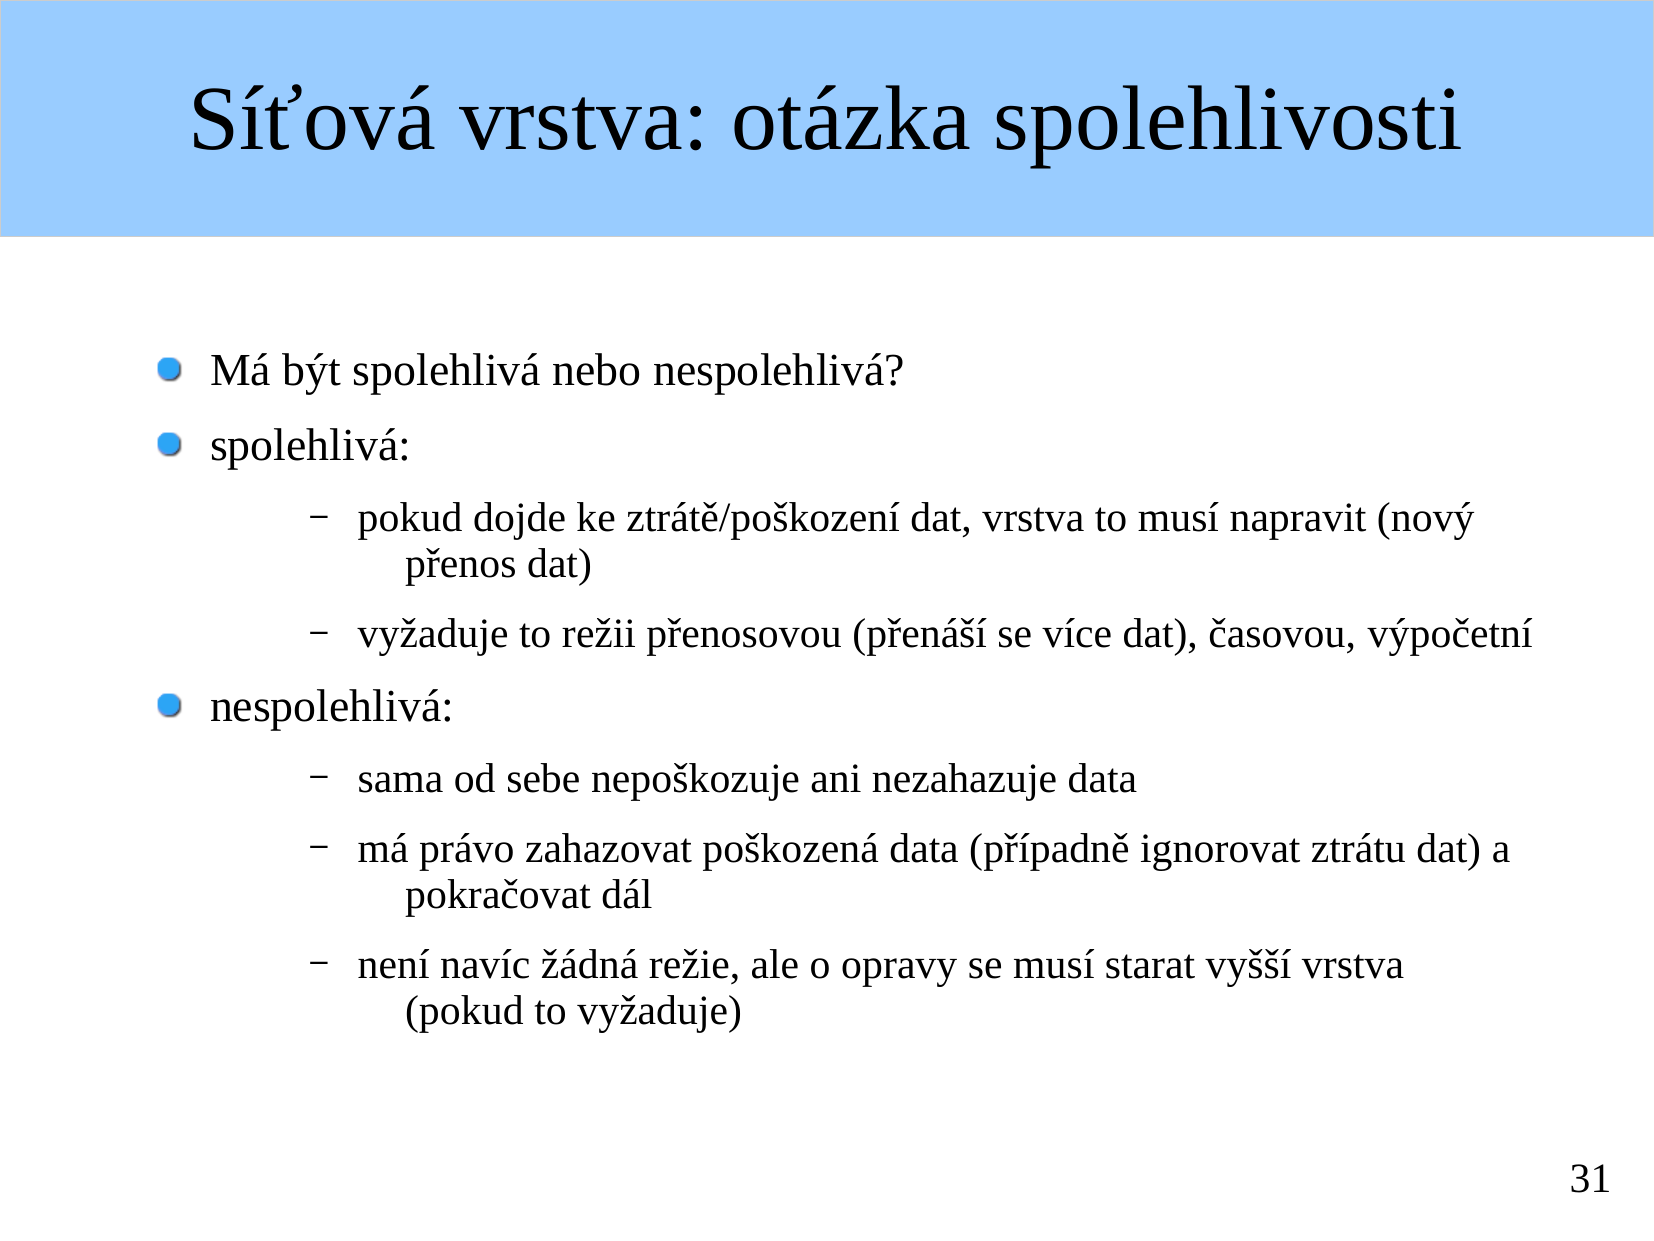

# Síťová vrstva: otázka spolehlivosti
Má být spolehlivá nebo nespolehlivá?
spolehlivá:
pokud dojde ke ztrátě/poškození dat, vrstva to musí napravit (nový přenos dat)
vyžaduje to režii přenosovou (přenáší se více dat), časovou, výpočetní
nespolehlivá:
sama od sebe nepoškozuje ani nezahazuje data
má právo zahazovat poškozená data (případně ignorovat ztrátu dat) a pokračovat dál
není navíc žádná režie, ale o opravy se musí starat vyšší vrstva (pokud to vyžaduje)